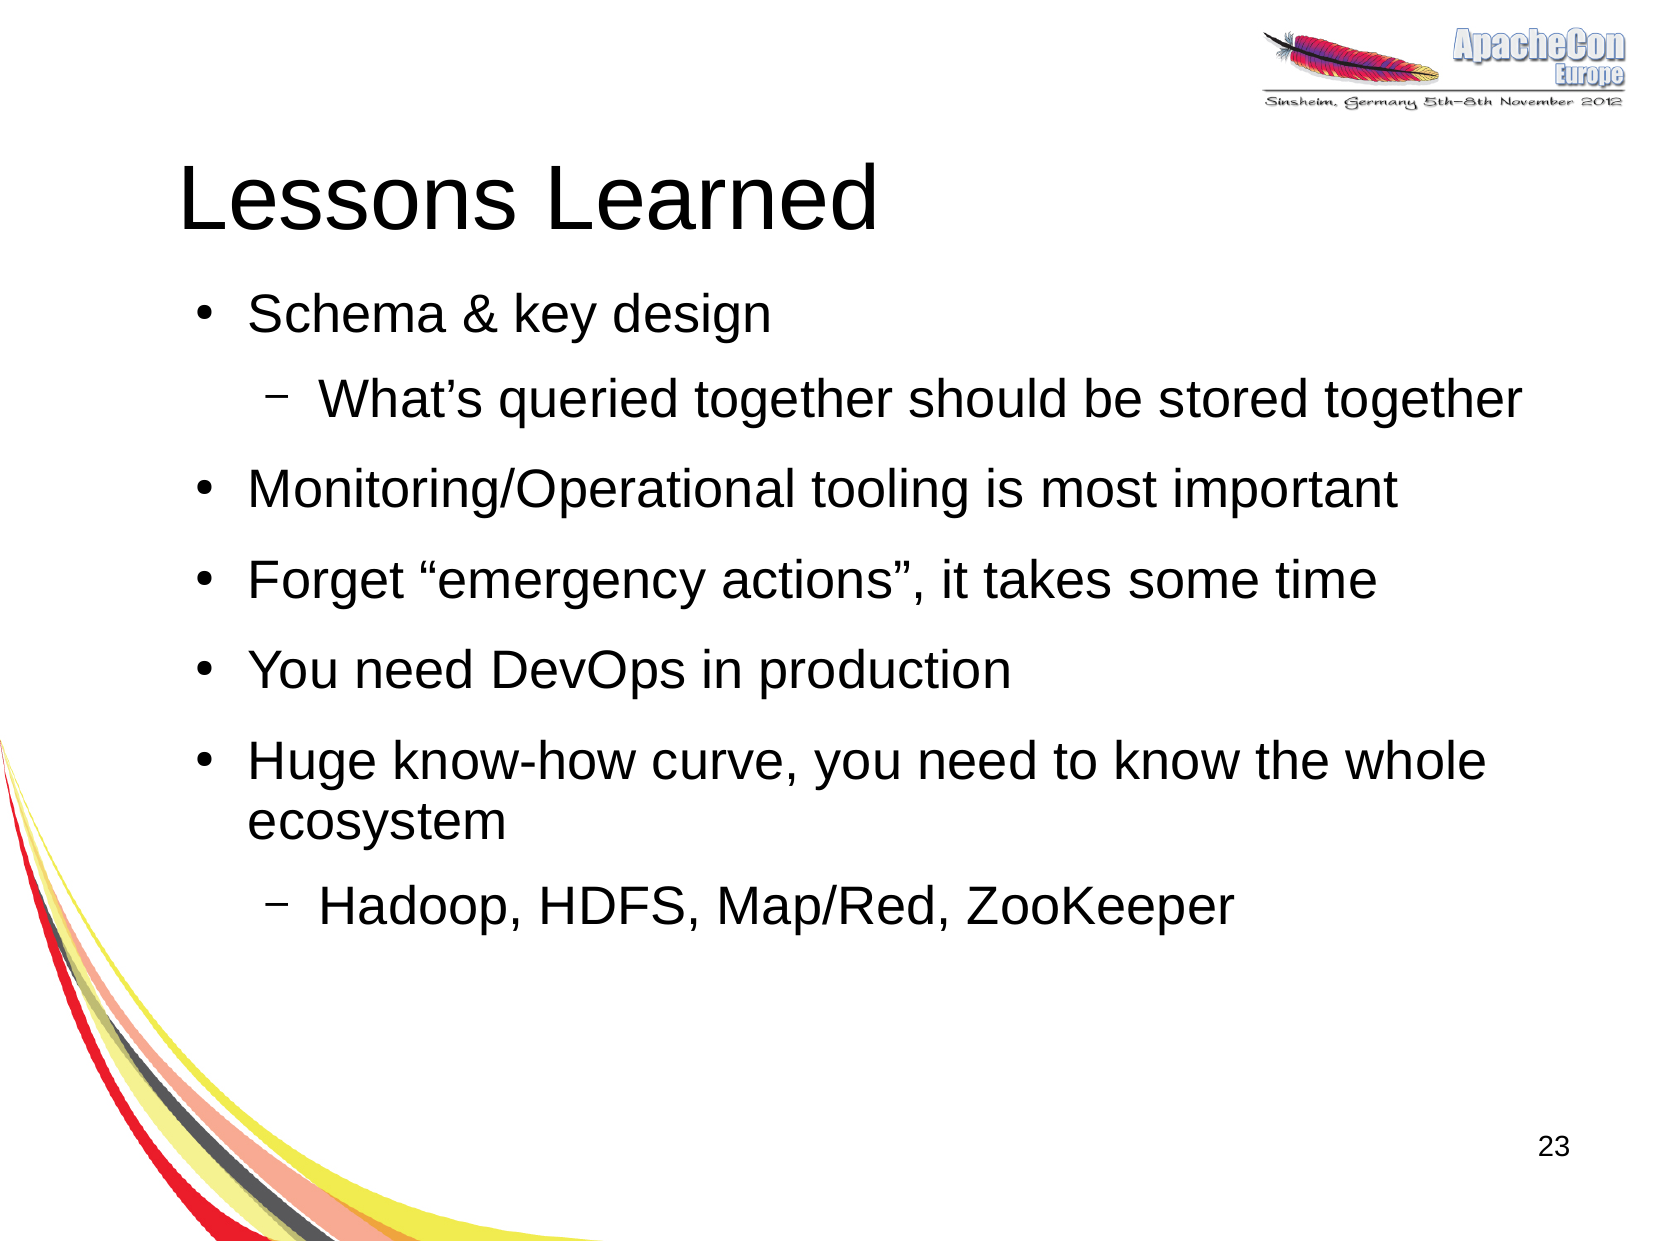

# Lessons Learned
Schema & key design
What’s queried together should be stored together
Monitoring/Operational tooling is most important
Forget “emergency actions”, it takes some time
You need DevOps in production
Huge know-how curve, you need to know the whole ecosystem
Hadoop, HDFS, Map/Red, ZooKeeper
23